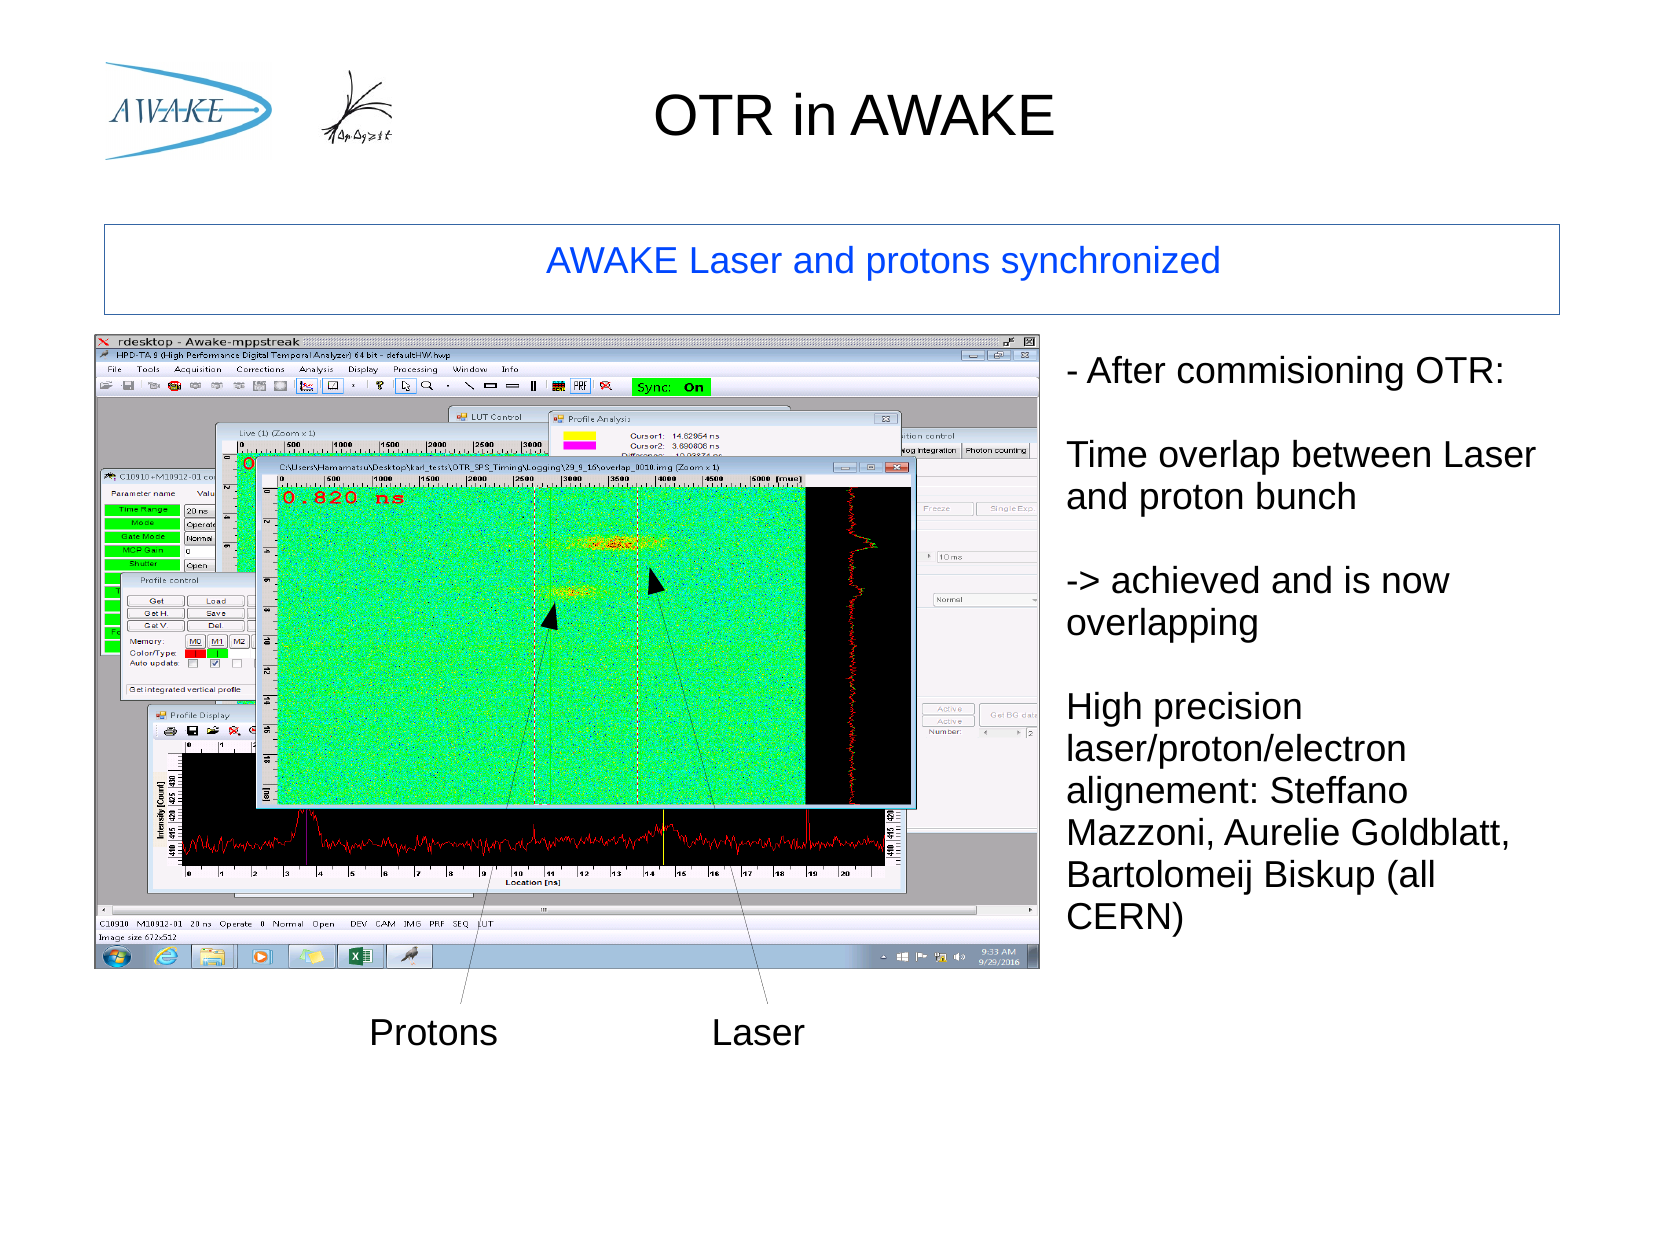

# OTR in AWAKE
AWAKE Laser and protons synchronized
- After commisioning OTR:
Time overlap between Laser and proton bunch
-> achieved and is now overlapping
High precision laser/proton/electron alignement: Steffano Mazzoni, Aurelie Goldblatt, Bartolomeij Biskup (all CERN)
Protons
Laser